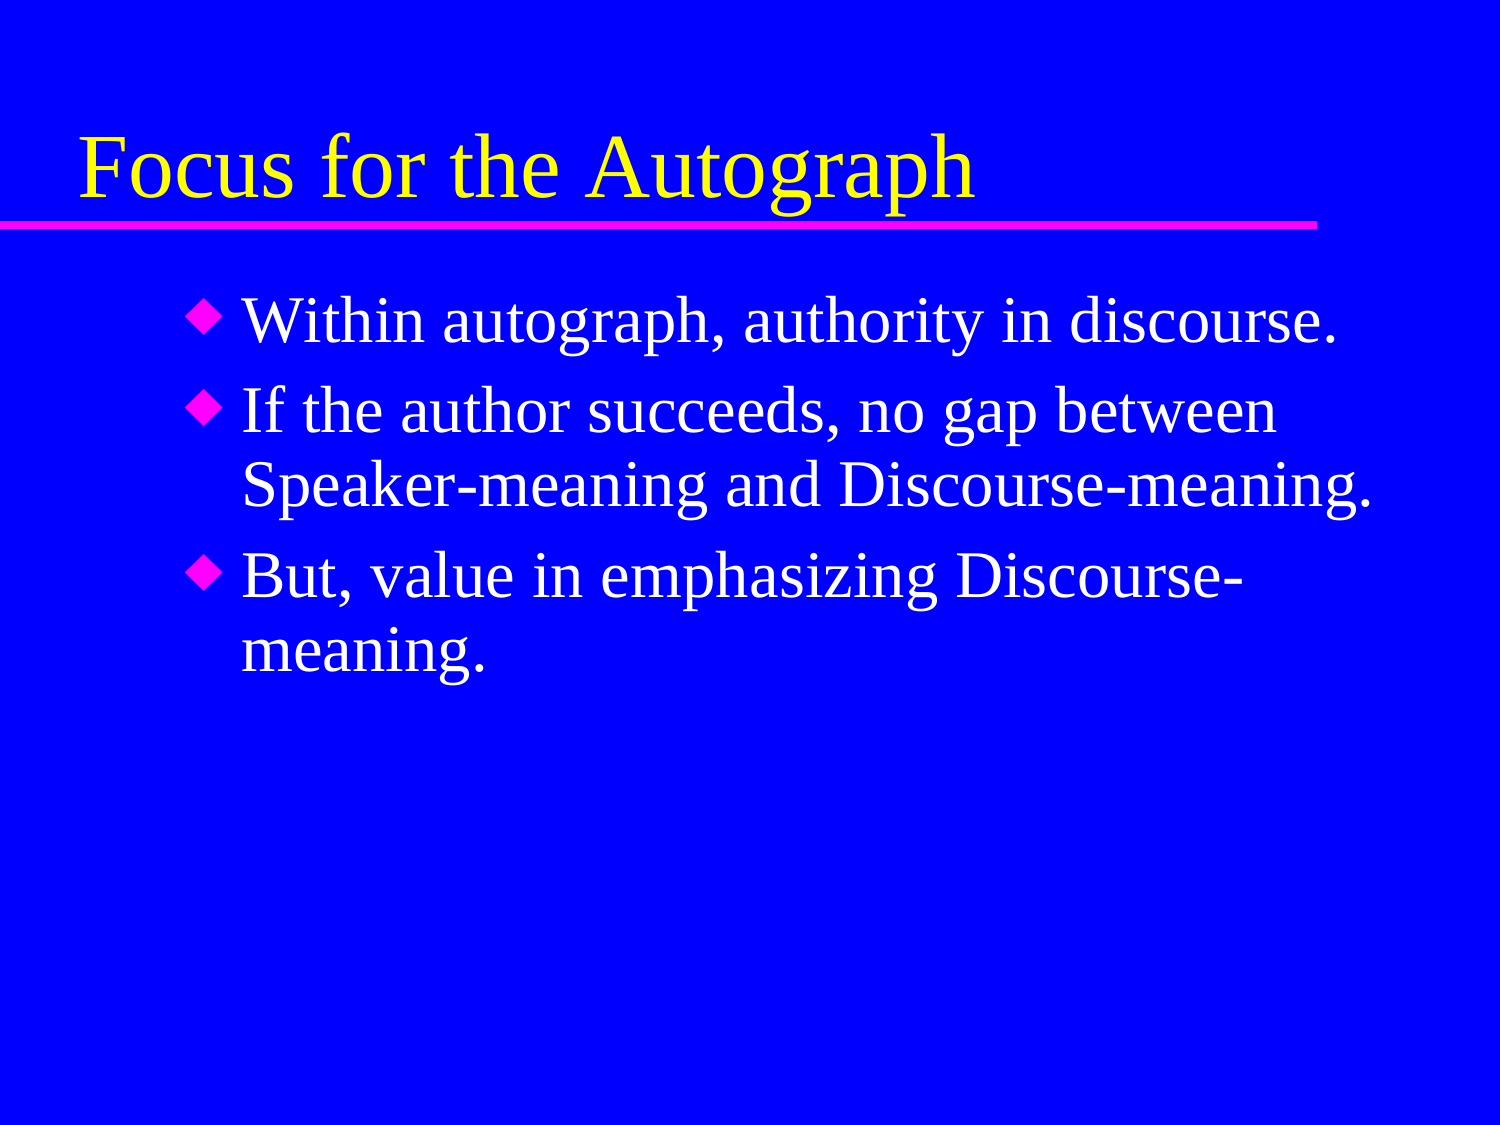

# Focus for the Autograph
Within autograph, authority in discourse.
If the author succeeds, no gap between Speaker-meaning and Discourse-meaning.
But, value in emphasizing Discourse-meaning.